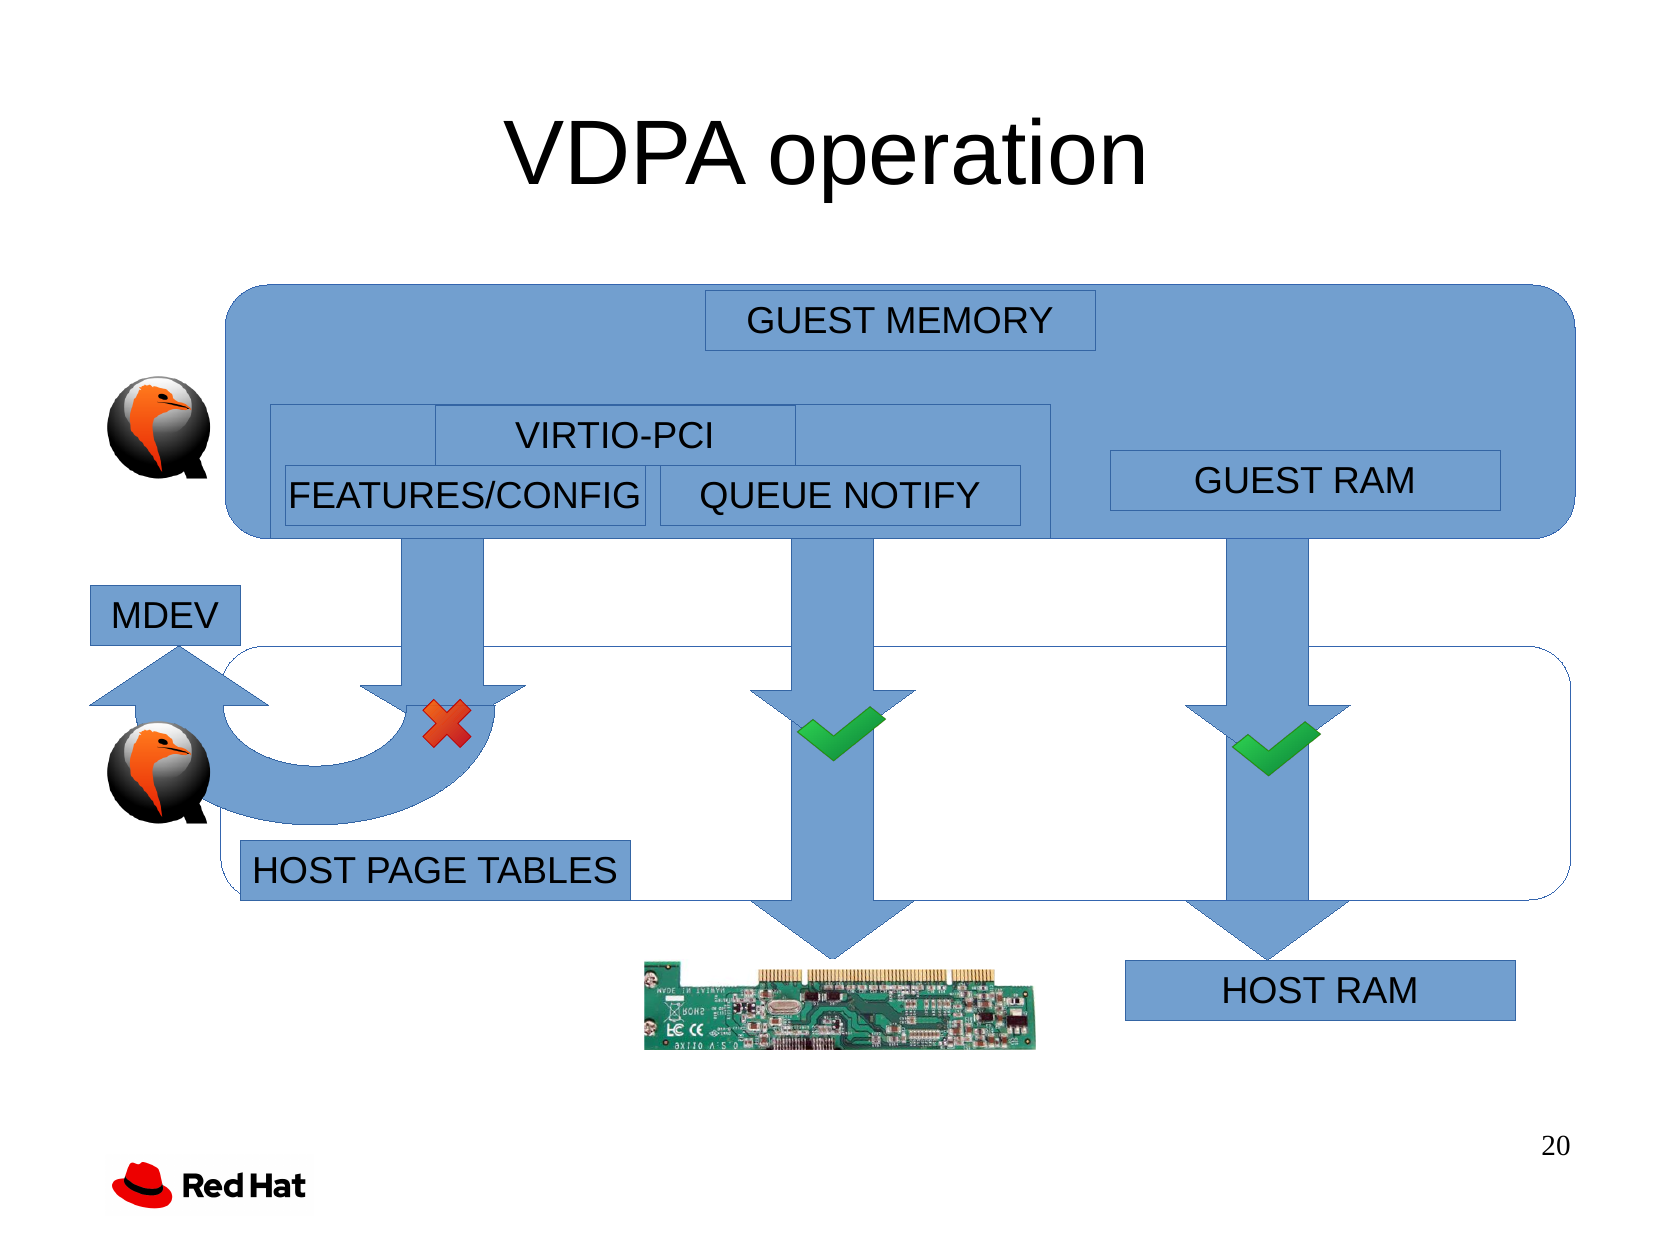

# VDPA operation
GUEST MEMORY
VIRTIO-PCI
GUEST RAM
FEATURES/CONFIG
QUEUE NOTIFY
MDEV
HOST PAGE TABLES
HOST RAM
20